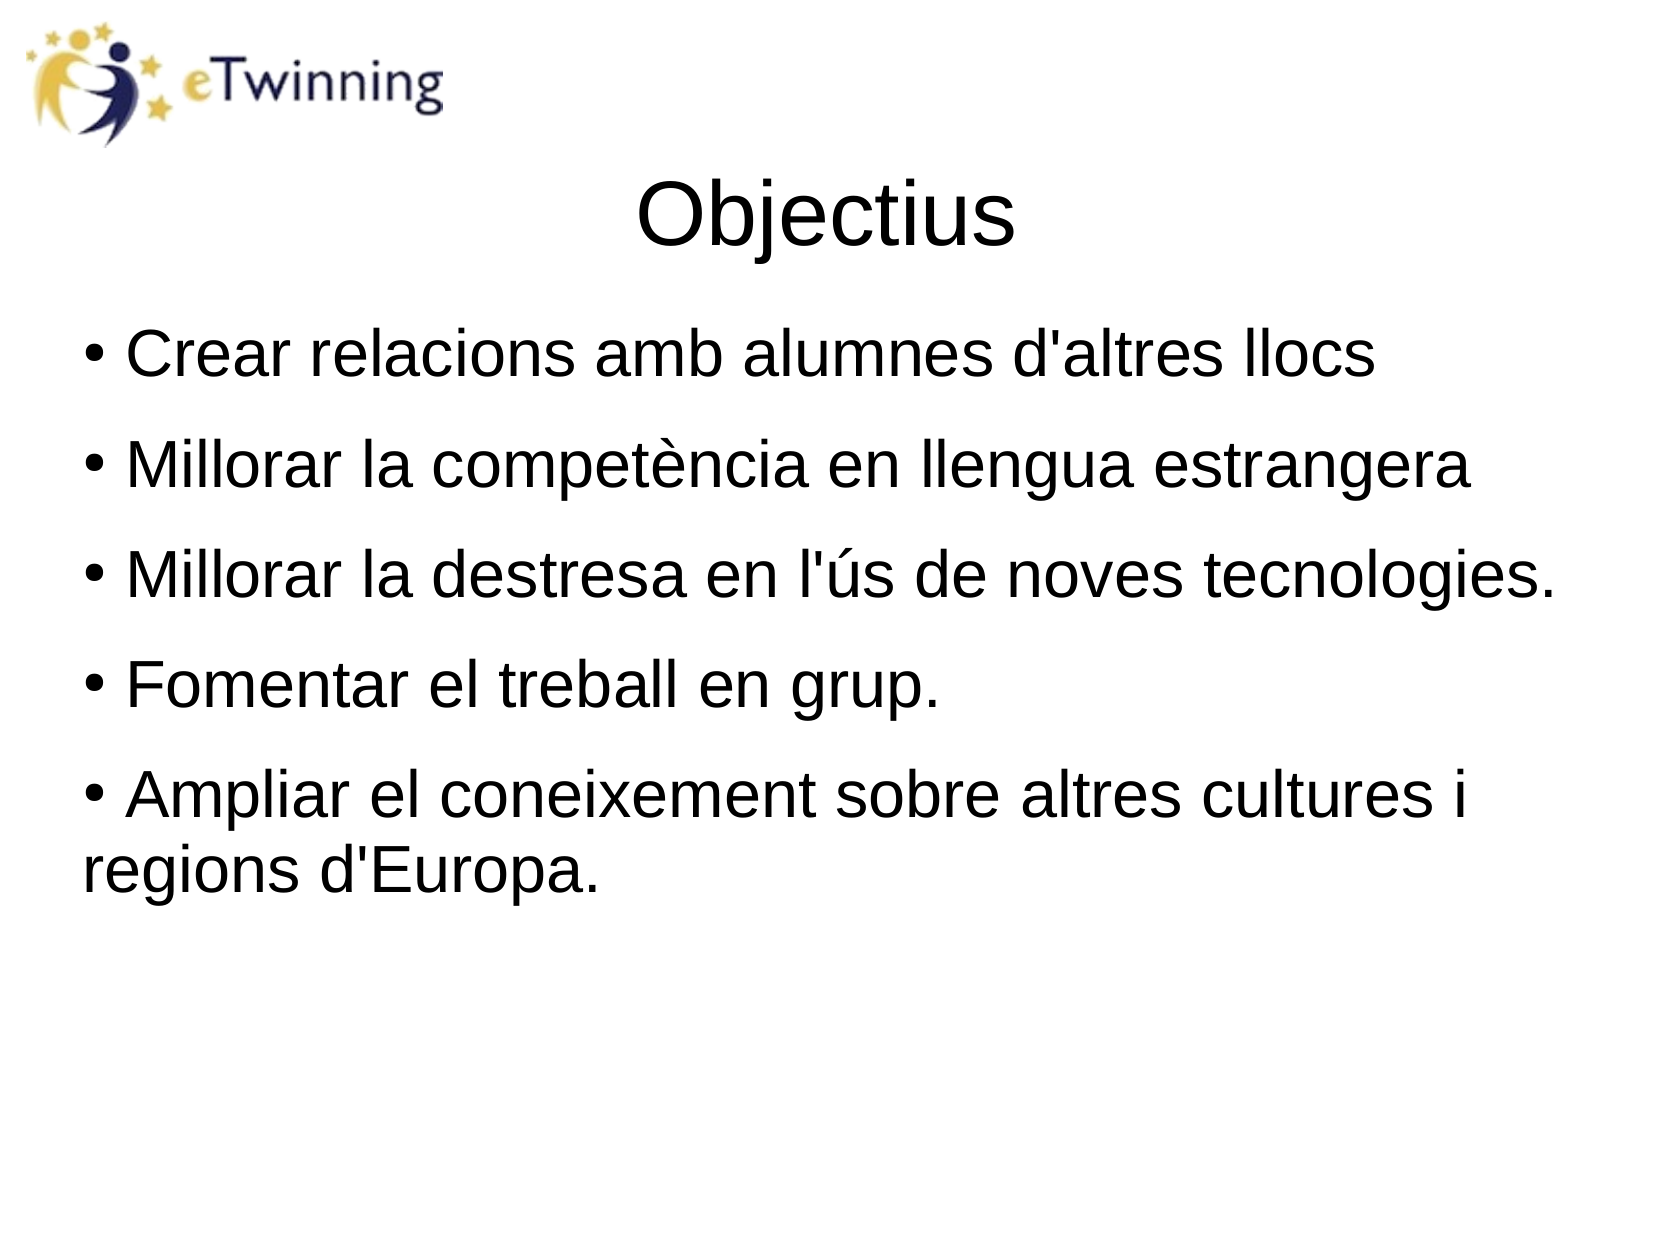

# Objectius
 Crear relacions amb alumnes d'altres llocs
 Millorar la competència en llengua estrangera
 Millorar la destresa en l'ús de noves tecnologies.
 Fomentar el treball en grup.
 Ampliar el coneixement sobre altres cultures i regions d'Europa.